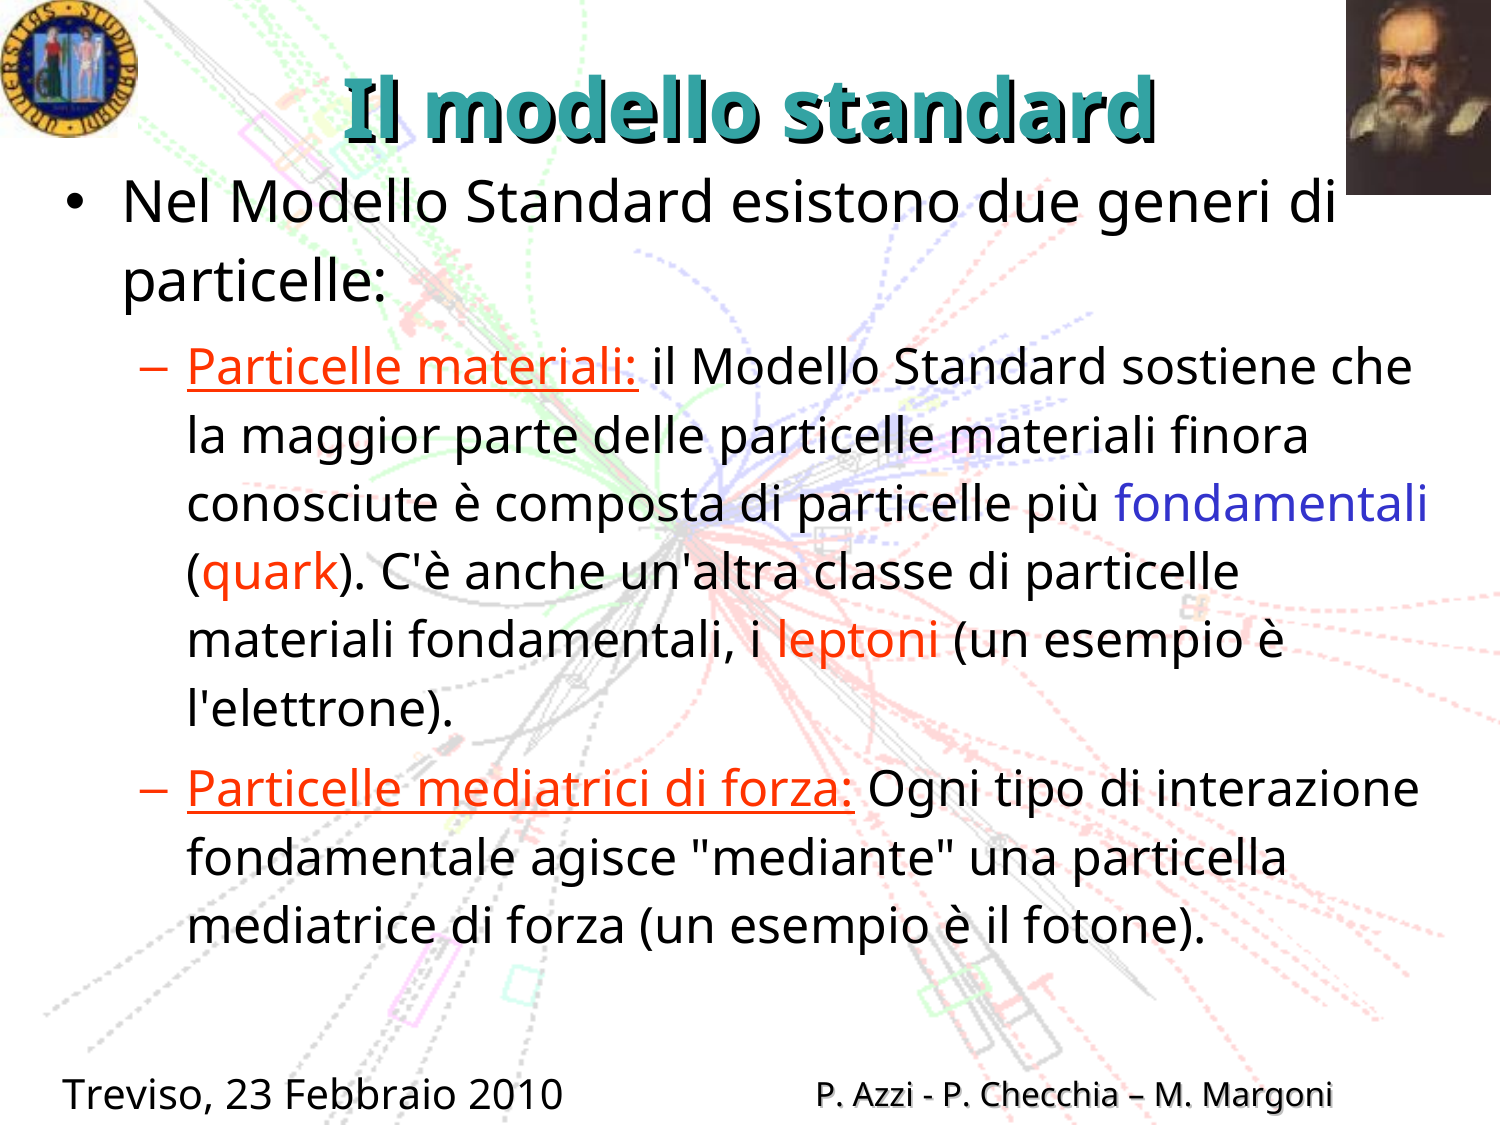

# Il modello standard
Nel Modello Standard esistono due generi di particelle:
Particelle materiali: il Modello Standard sostiene che la maggior parte delle particelle materiali finora conosciute è composta di particelle più fondamentali (quark). C'è anche un'altra classe di particelle materiali fondamentali, i leptoni (un esempio è l'elettrone).
Particelle mediatrici di forza: Ogni tipo di interazione fondamentale agisce "mediante" una particella mediatrice di forza (un esempio è il fotone).